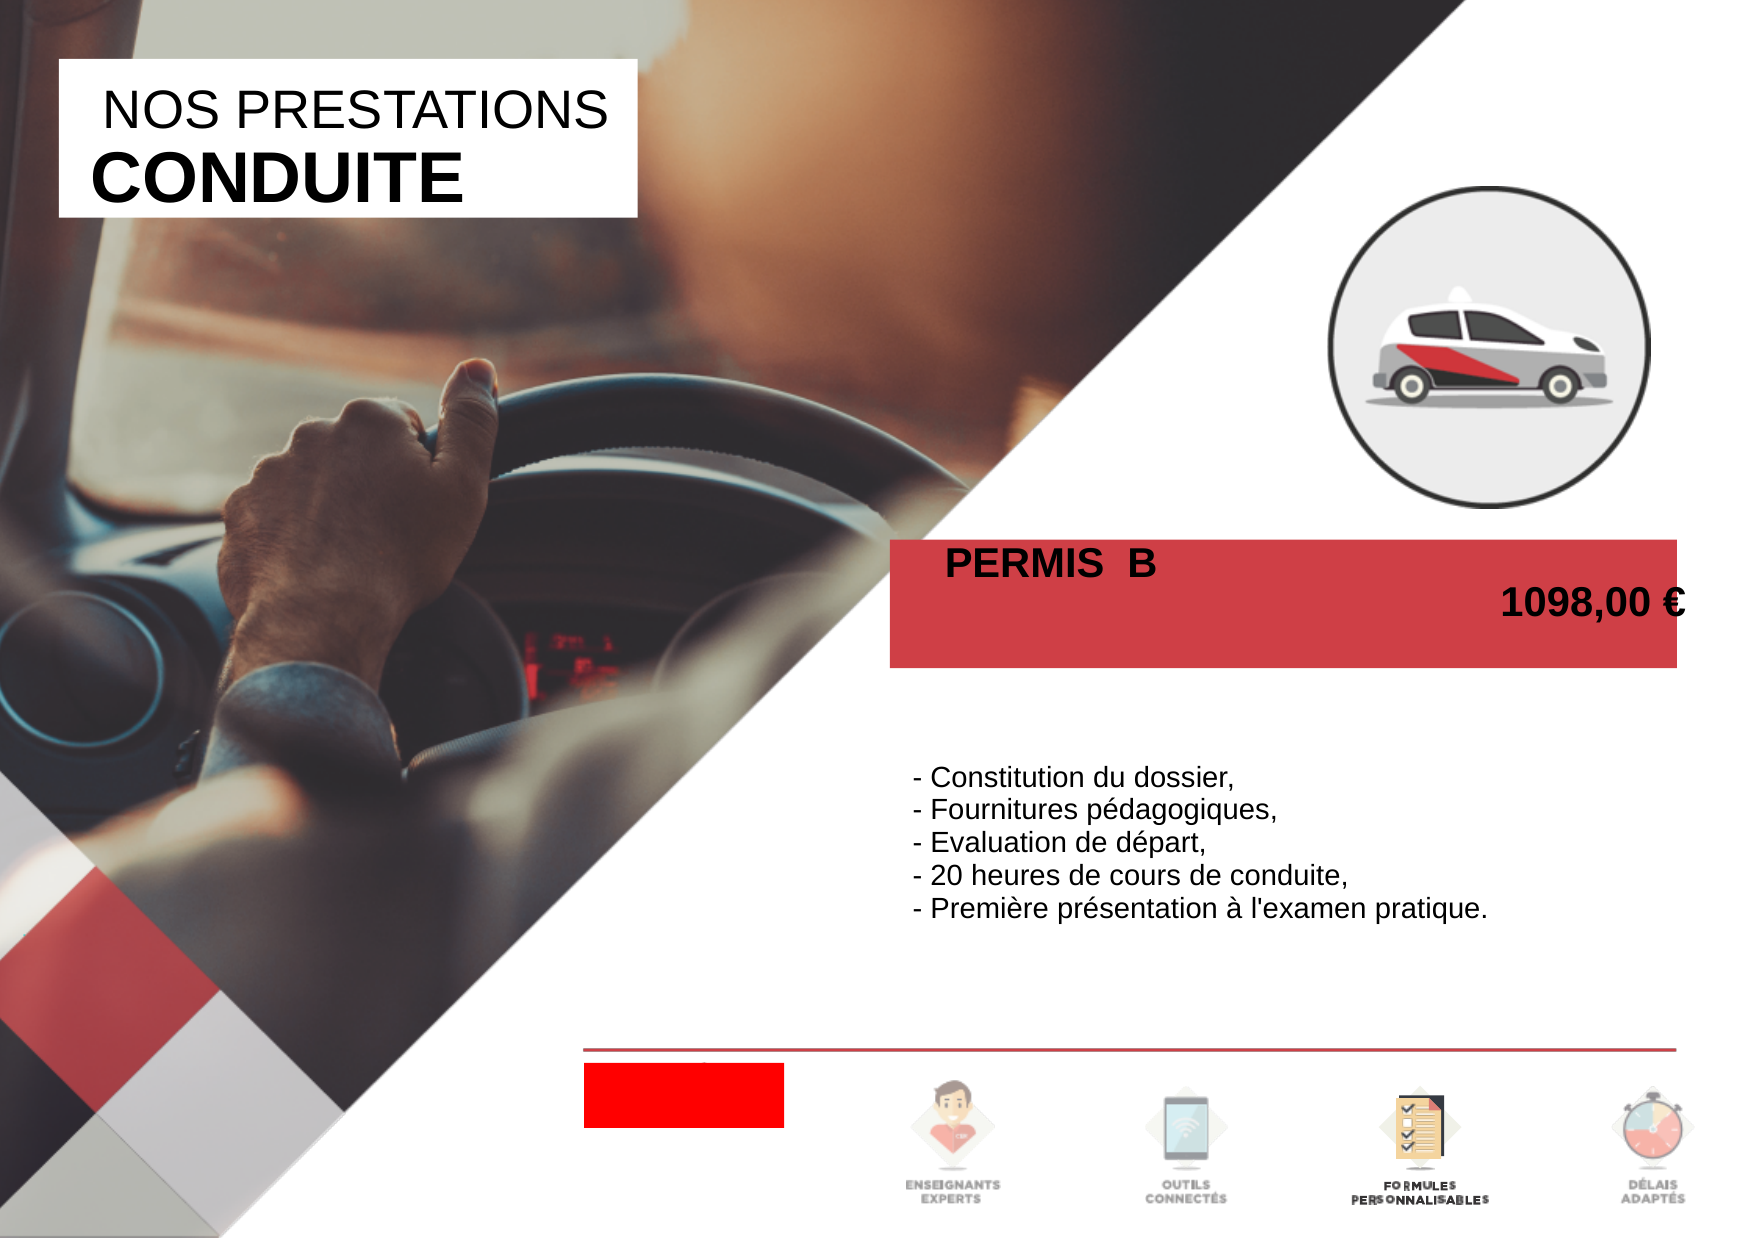

NOS PRESTATIONS
CONDUITE
PERMIS B
1098,00 €
- Constitution du dossier,
- Fournitures pédagogiques,
- Evaluation de départ,
- 20 heures de cours de conduite,
- Première présentation à l'examen pratique.